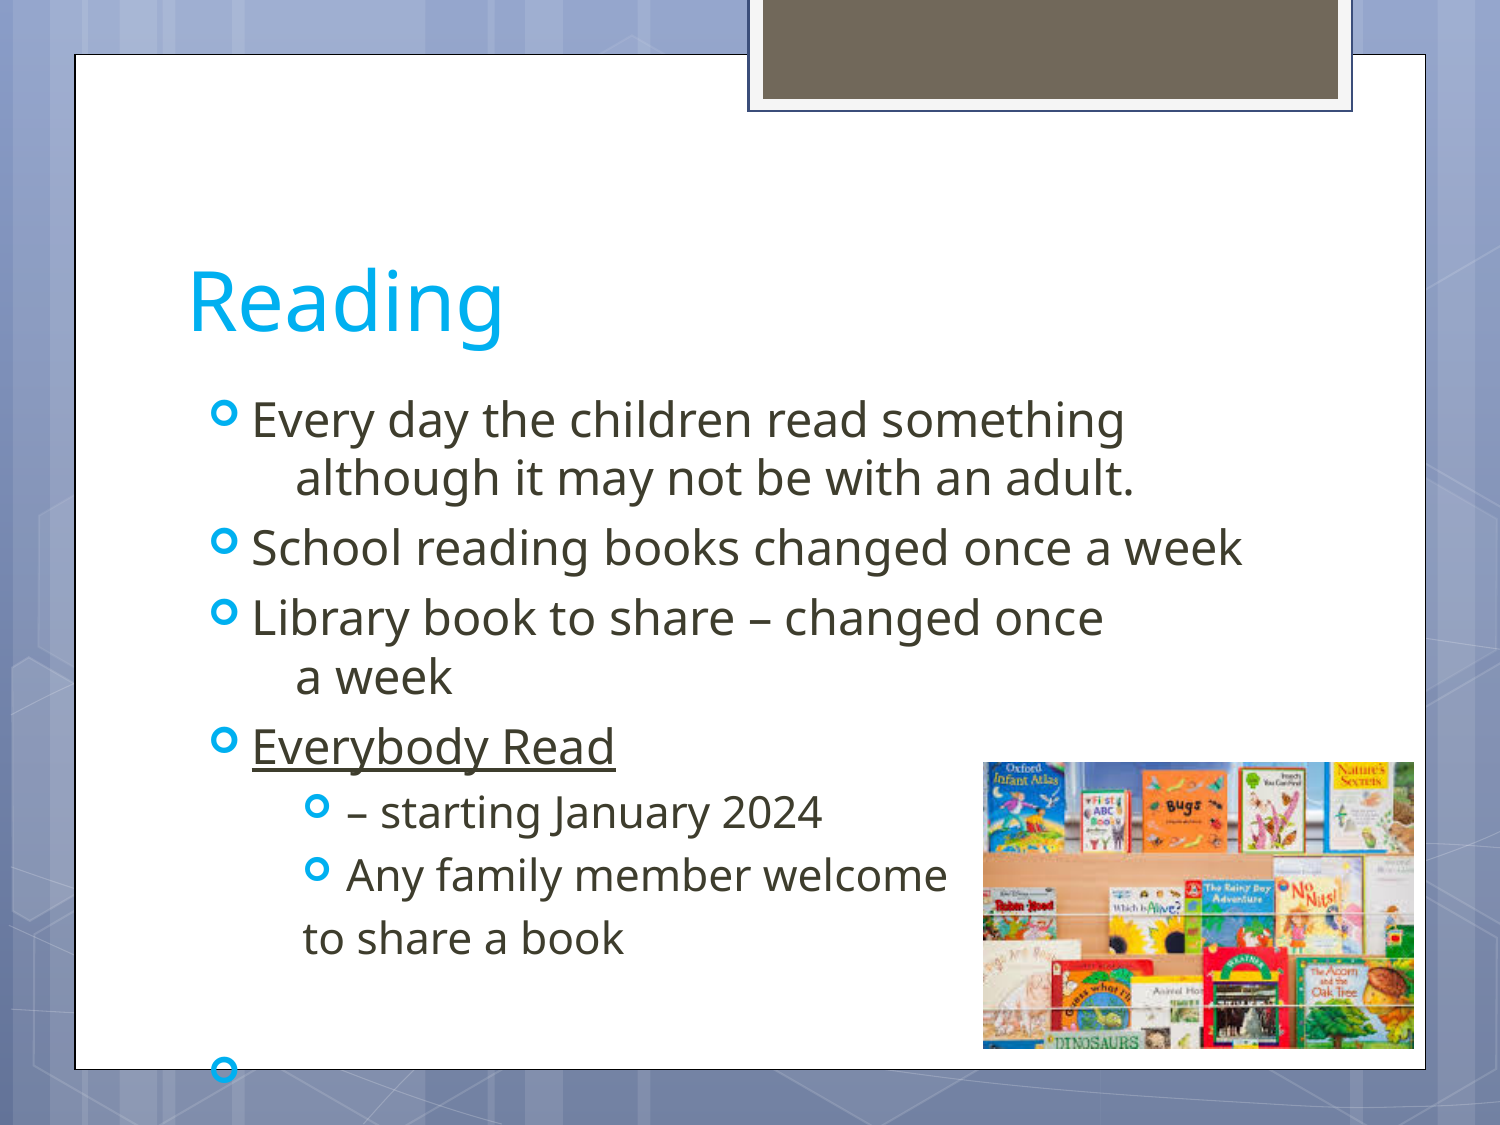

# Reading
Every day the children read something although it may not be with an adult.
School reading books changed once a week
Library book to share – changed once a week
Everybody Read
– starting January 2024
Any family member welcome
to share a book